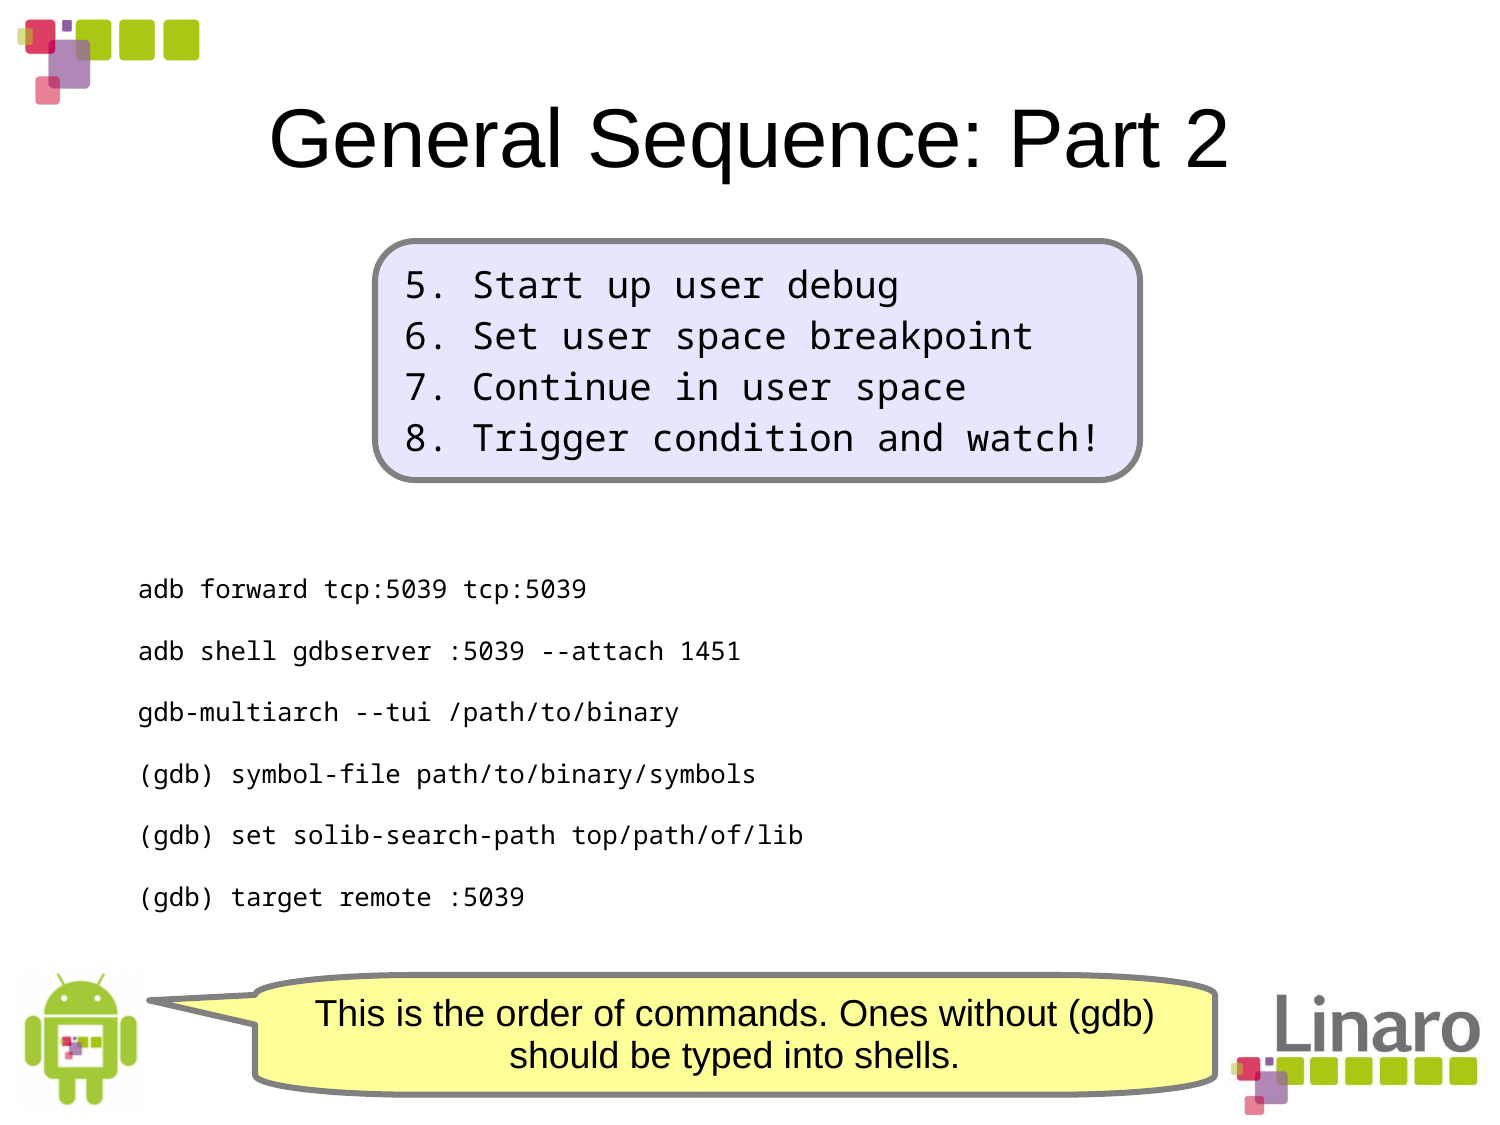

# General Sequence: Part 2
5. Start up user debug
6. Set user space breakpoint
7. Continue in user space
8. Trigger condition and watch!
adb forward tcp:5039 tcp:5039
adb shell gdbserver :5039 --attach 1451
gdb-multiarch --tui /path/to/binary
(gdb) symbol-file path/to/binary/symbols
(gdb) set solib-search-path top/path/of/lib
(gdb) target remote :5039
This is the order of commands. Ones without (gdb) should be typed into shells.